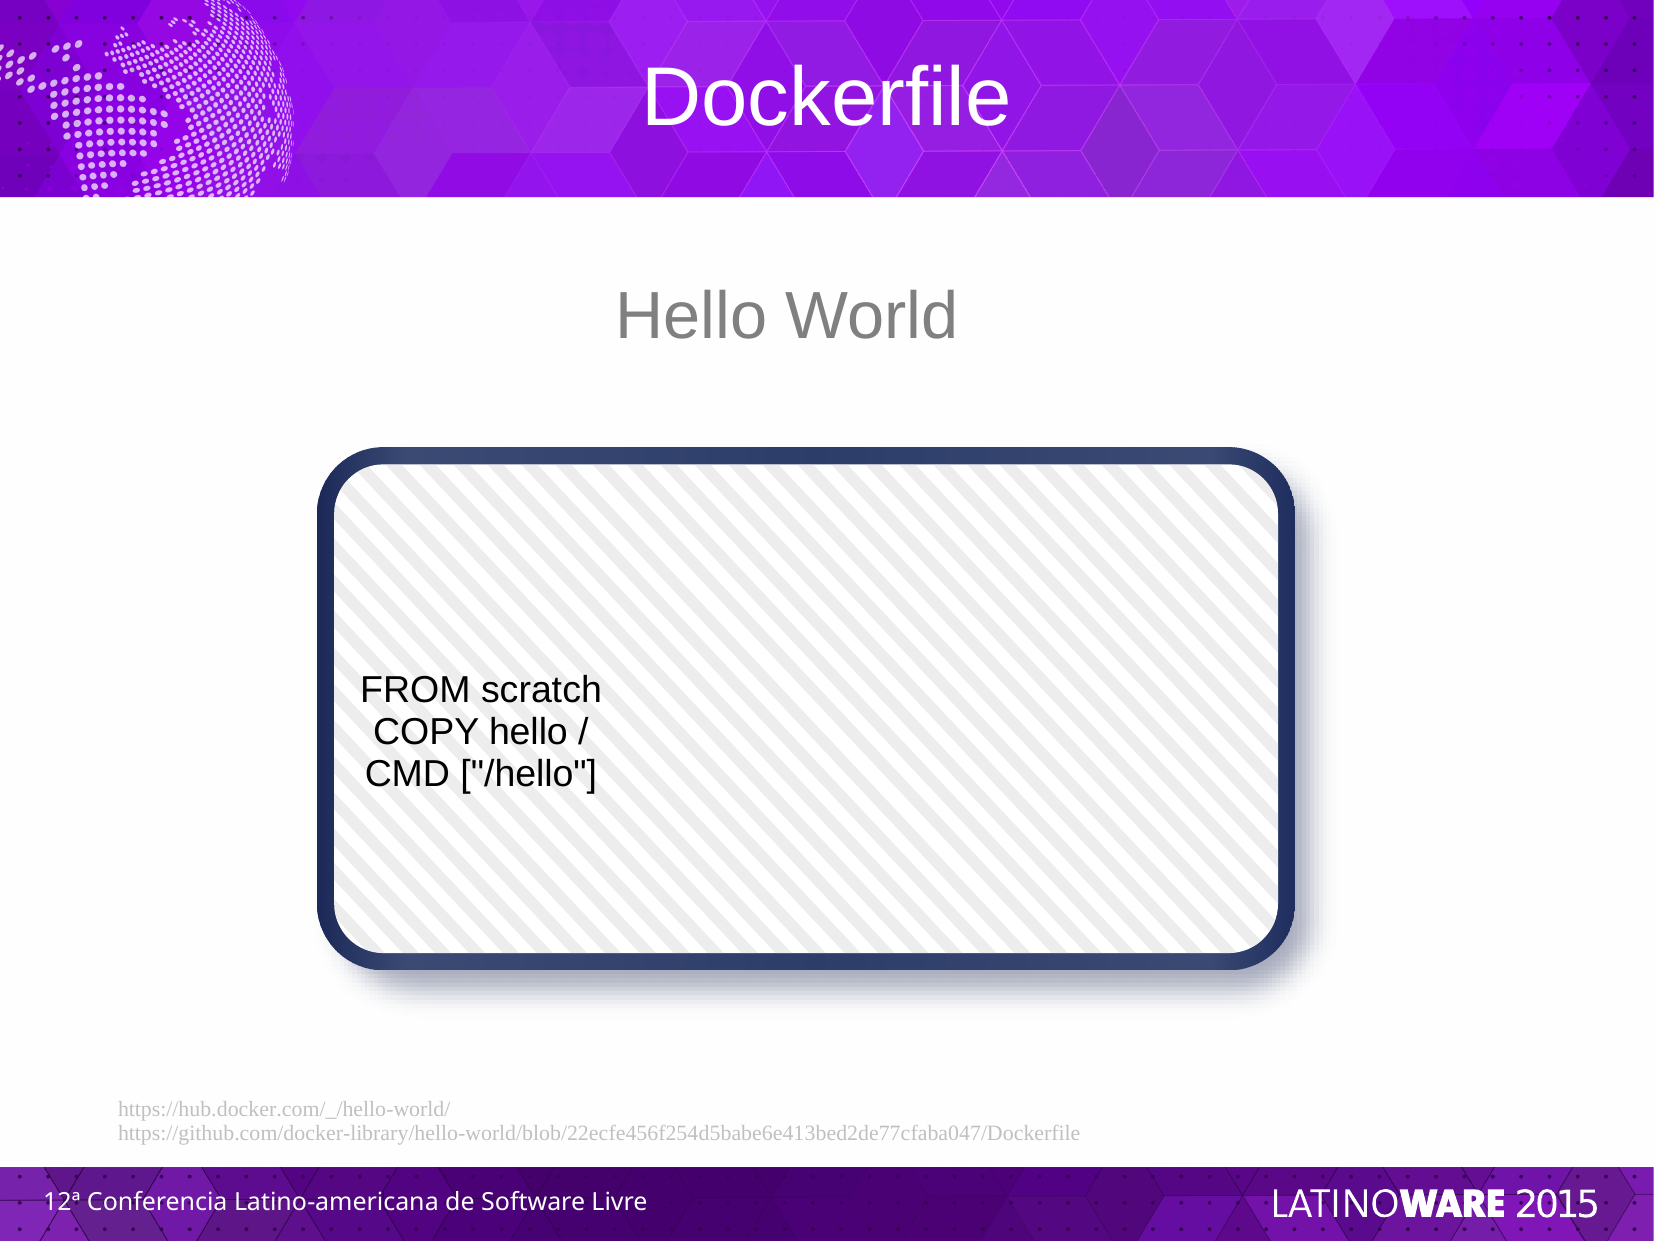

Dockerfile
Hello World
FROM scratch
COPY hello /
CMD ["/hello"]
https://hub.docker.com/_/hello-world/
https://github.com/docker-library/hello-world/blob/22ecfe456f254d5babe6e413bed2de77cfaba047/Dockerfile
12ª Conferencia Latino-americana de Software Livre